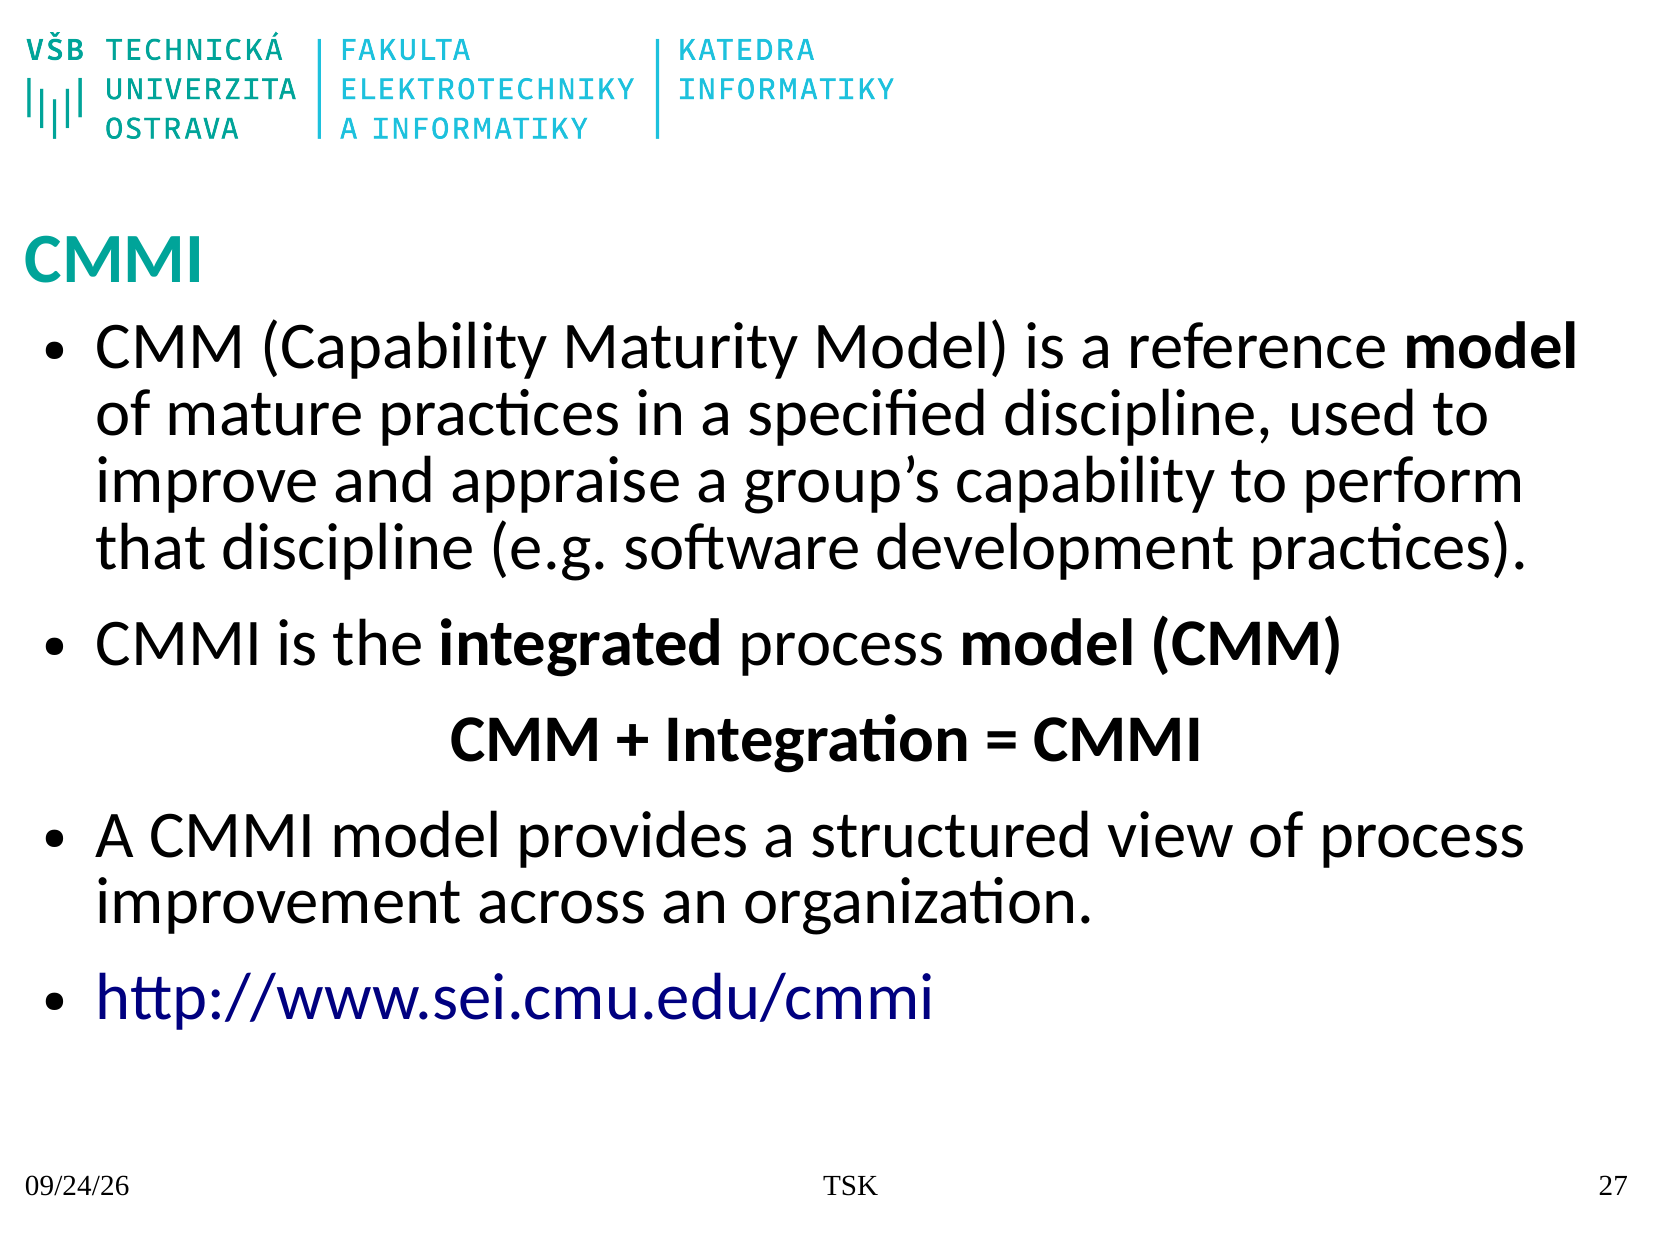

# CMMI
CMM (Capability Maturity Model) is a reference model of mature practices in a specified discipline, used to improve and appraise a group’s capability to perform that discipline (e.g. software development practices).
CMMI is the integrated process model (CMM)
CMM + Integration = CMMI
A CMMI model provides a structured view of process improvement across an organization.
http://www.sei.cmu.edu/cmmi
TSK
27